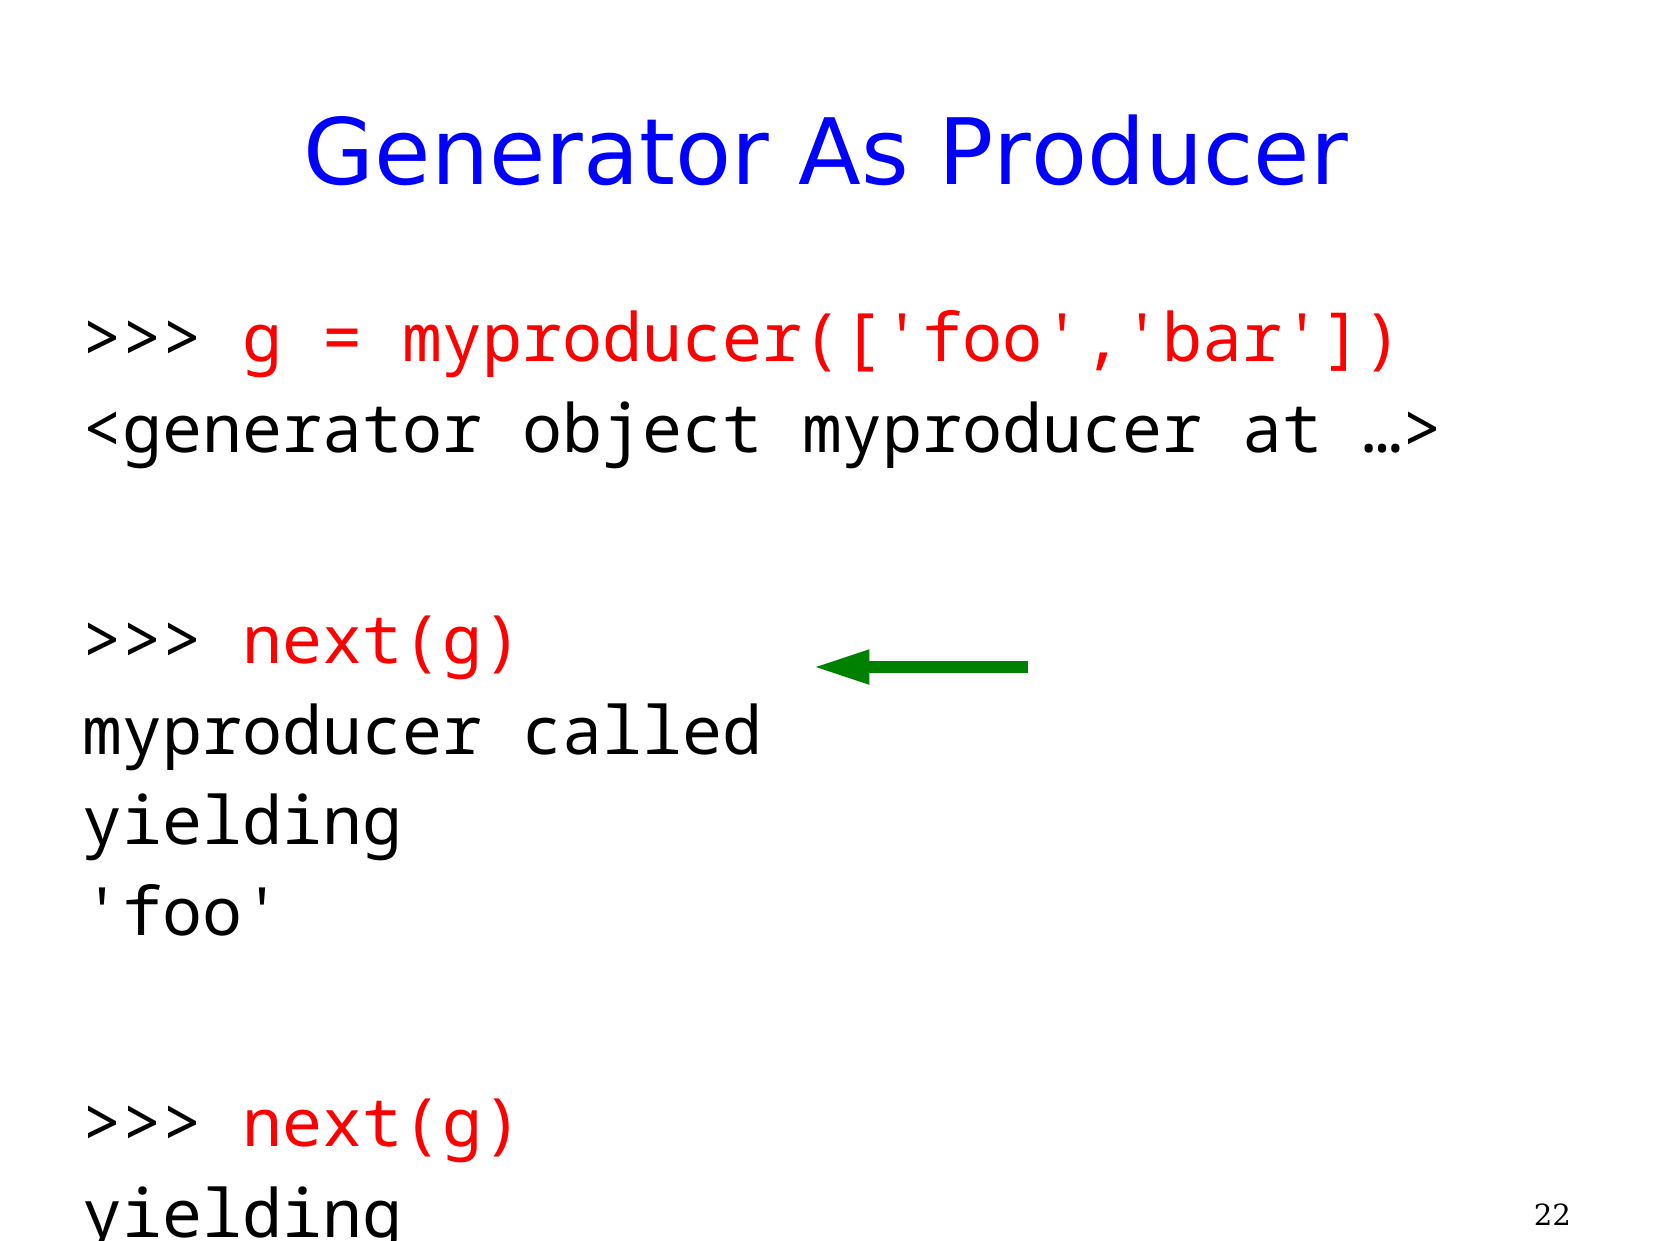

# Generator As Producer
>>> g = myproducer(['foo','bar'])
<generator object myproducer at …>
>>> next(g)
myproducer called
yielding
'foo'
>>> next(g)
yielding
'bar'
22